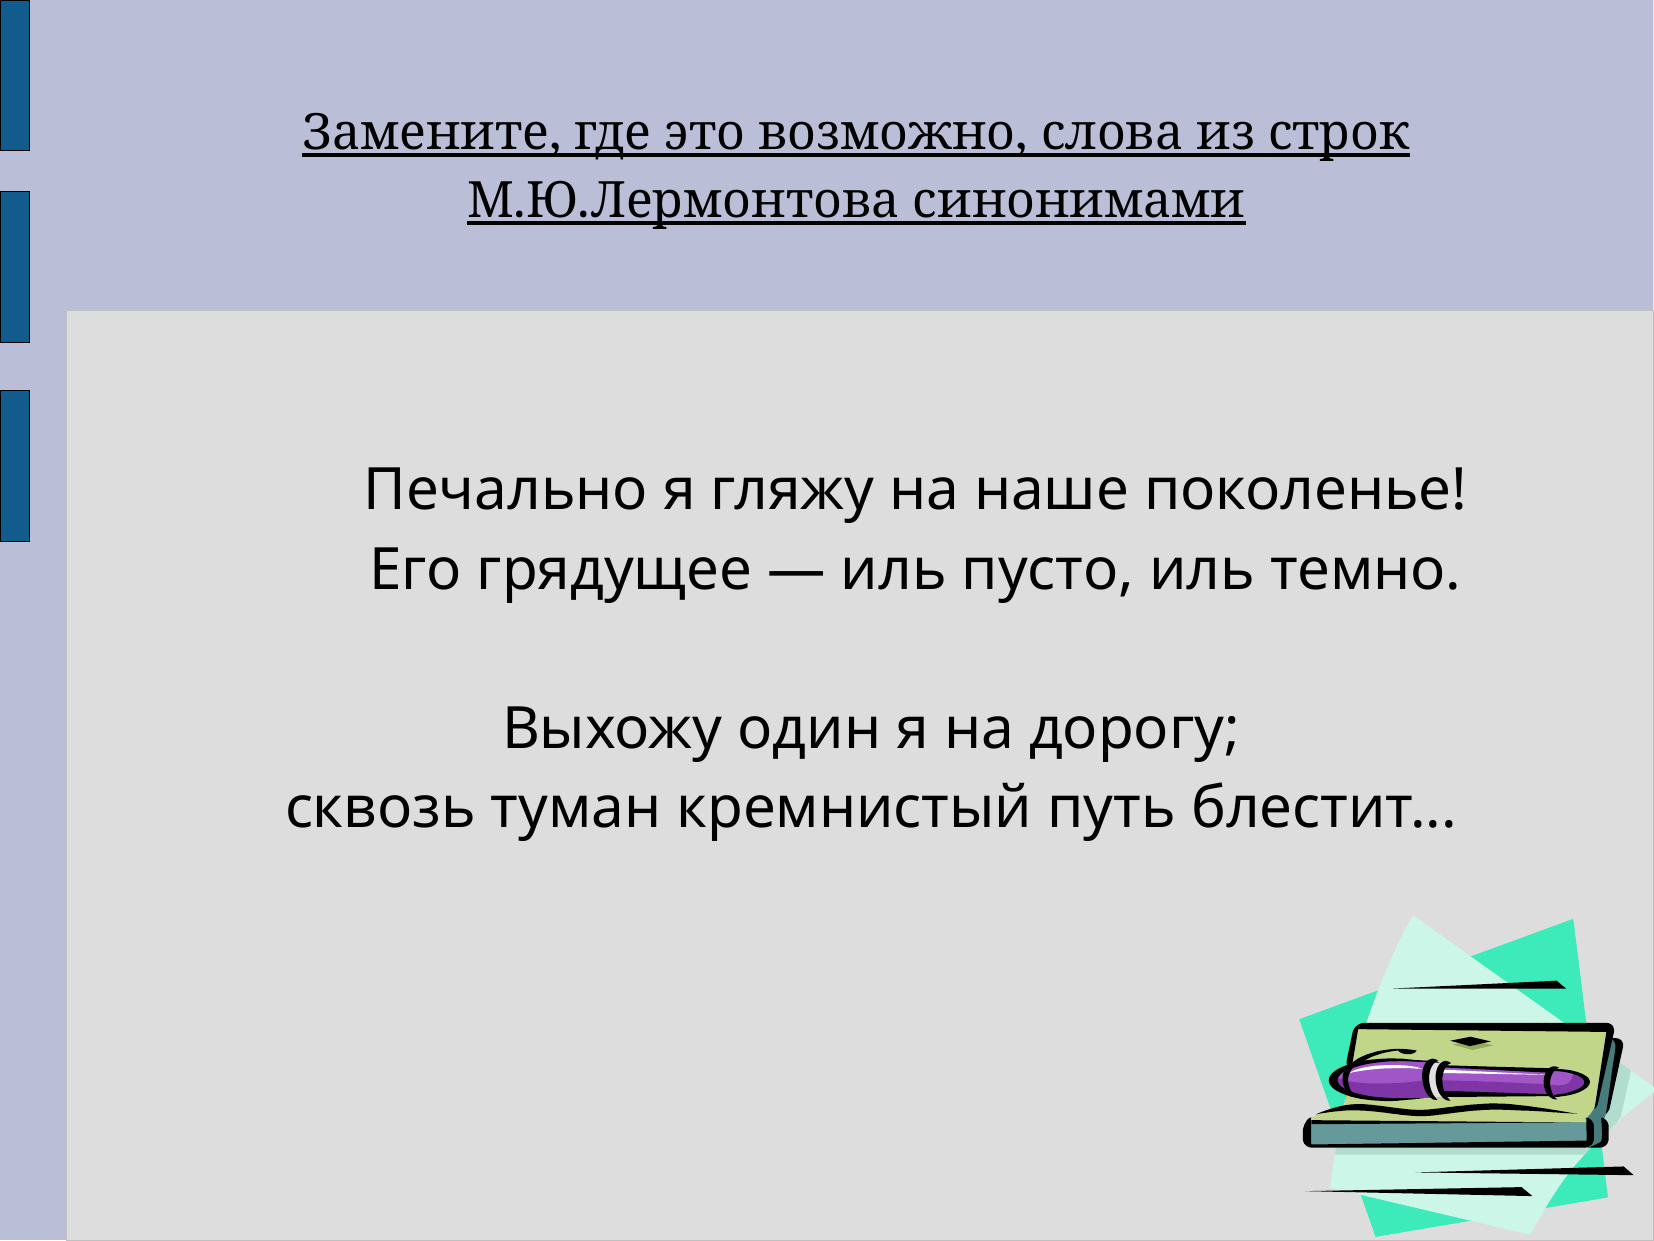

Замените, где это возможно, слова из строк М.Ю.Лермонтова синонимами
Печально я гляжу на наше поколенье!
Его грядущее — иль пусто, иль темно.
Выхожу один я на дорогу;
сквозь туман кремнистый путь блестит...